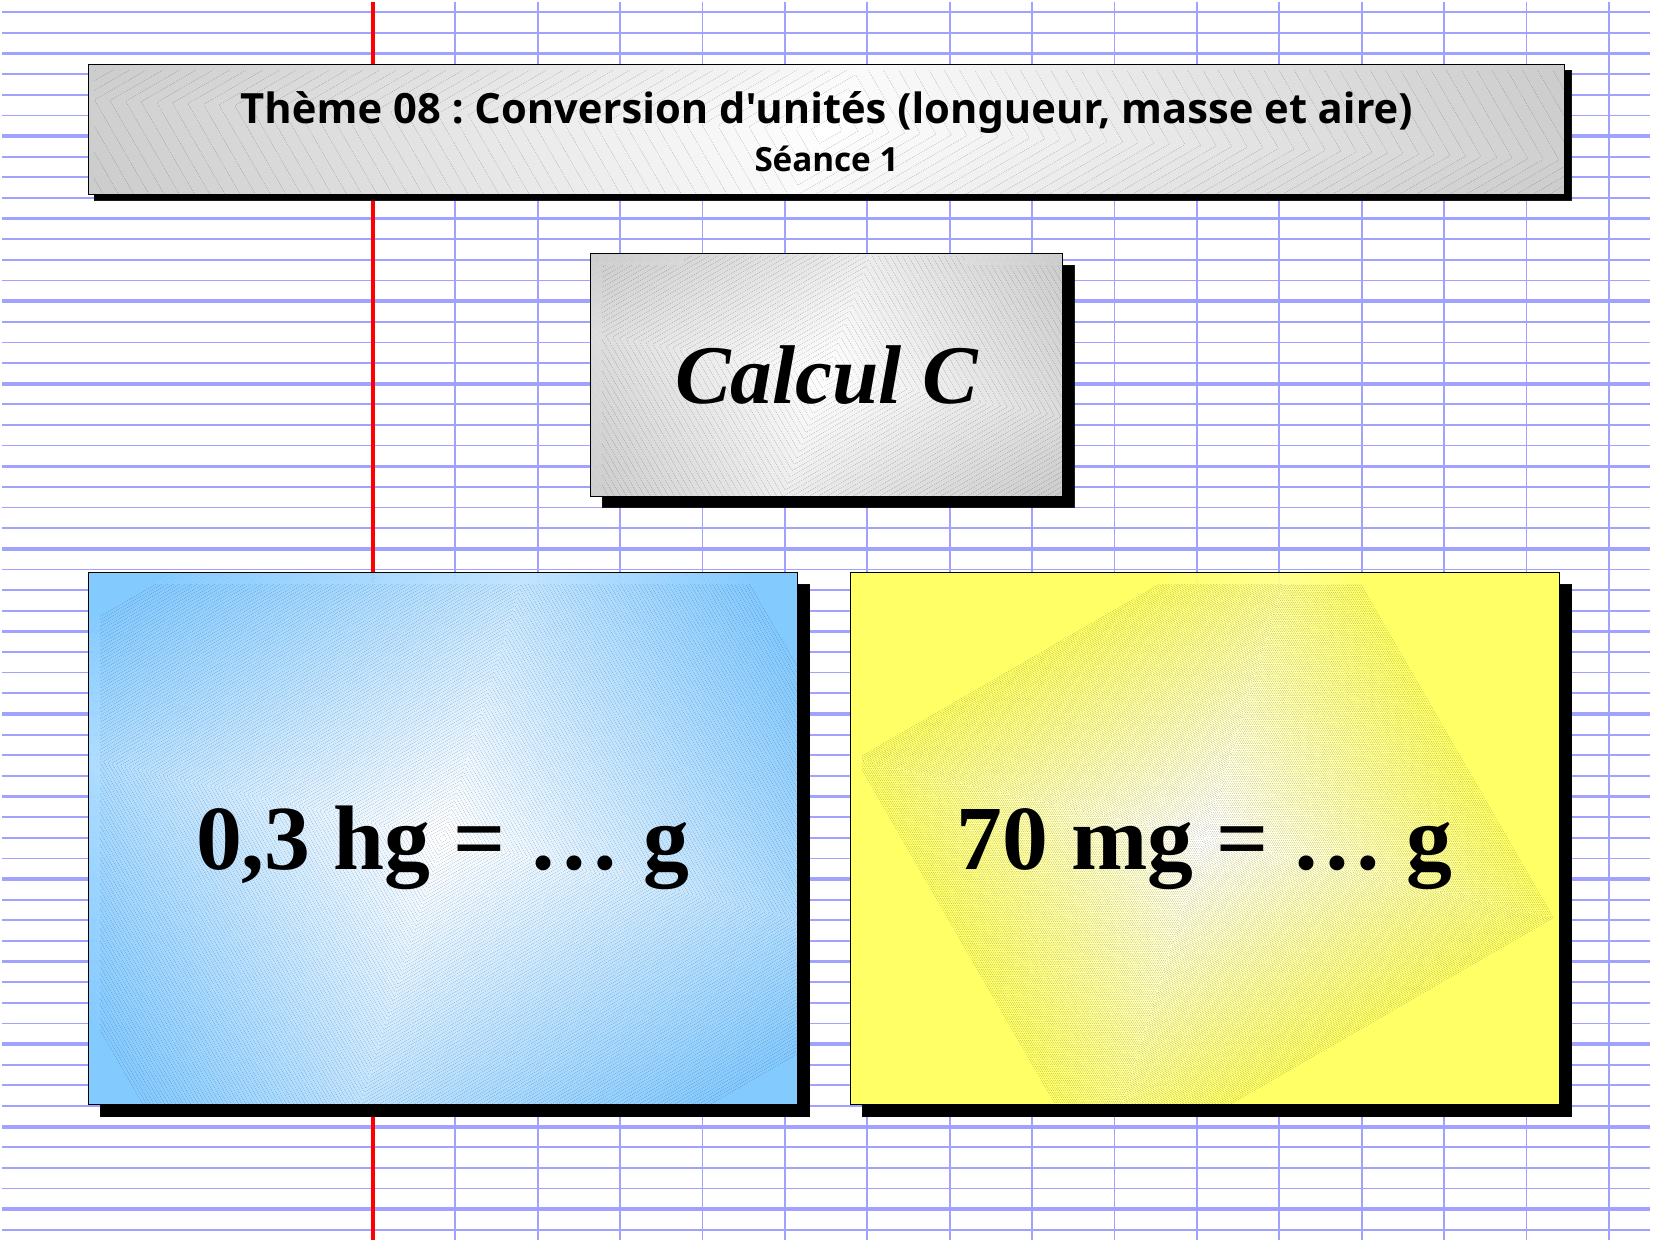

Thème XX : Xxxxxxxxxxxxxxxxxxxxxxxxxxxxxx
Séance x
Thème 3 : Calculs astucieux
Séance 1
Thème 3 : Tables de multiplication
Séance 1
Thème 08 : Conversion d'unités (longueur, masse et aire)
Séance 1
Calcul C
10
11
12
13
14
15
9
0
1
2
3
4
5
6
7
8
0,3 hg = … g
70 mg = … g